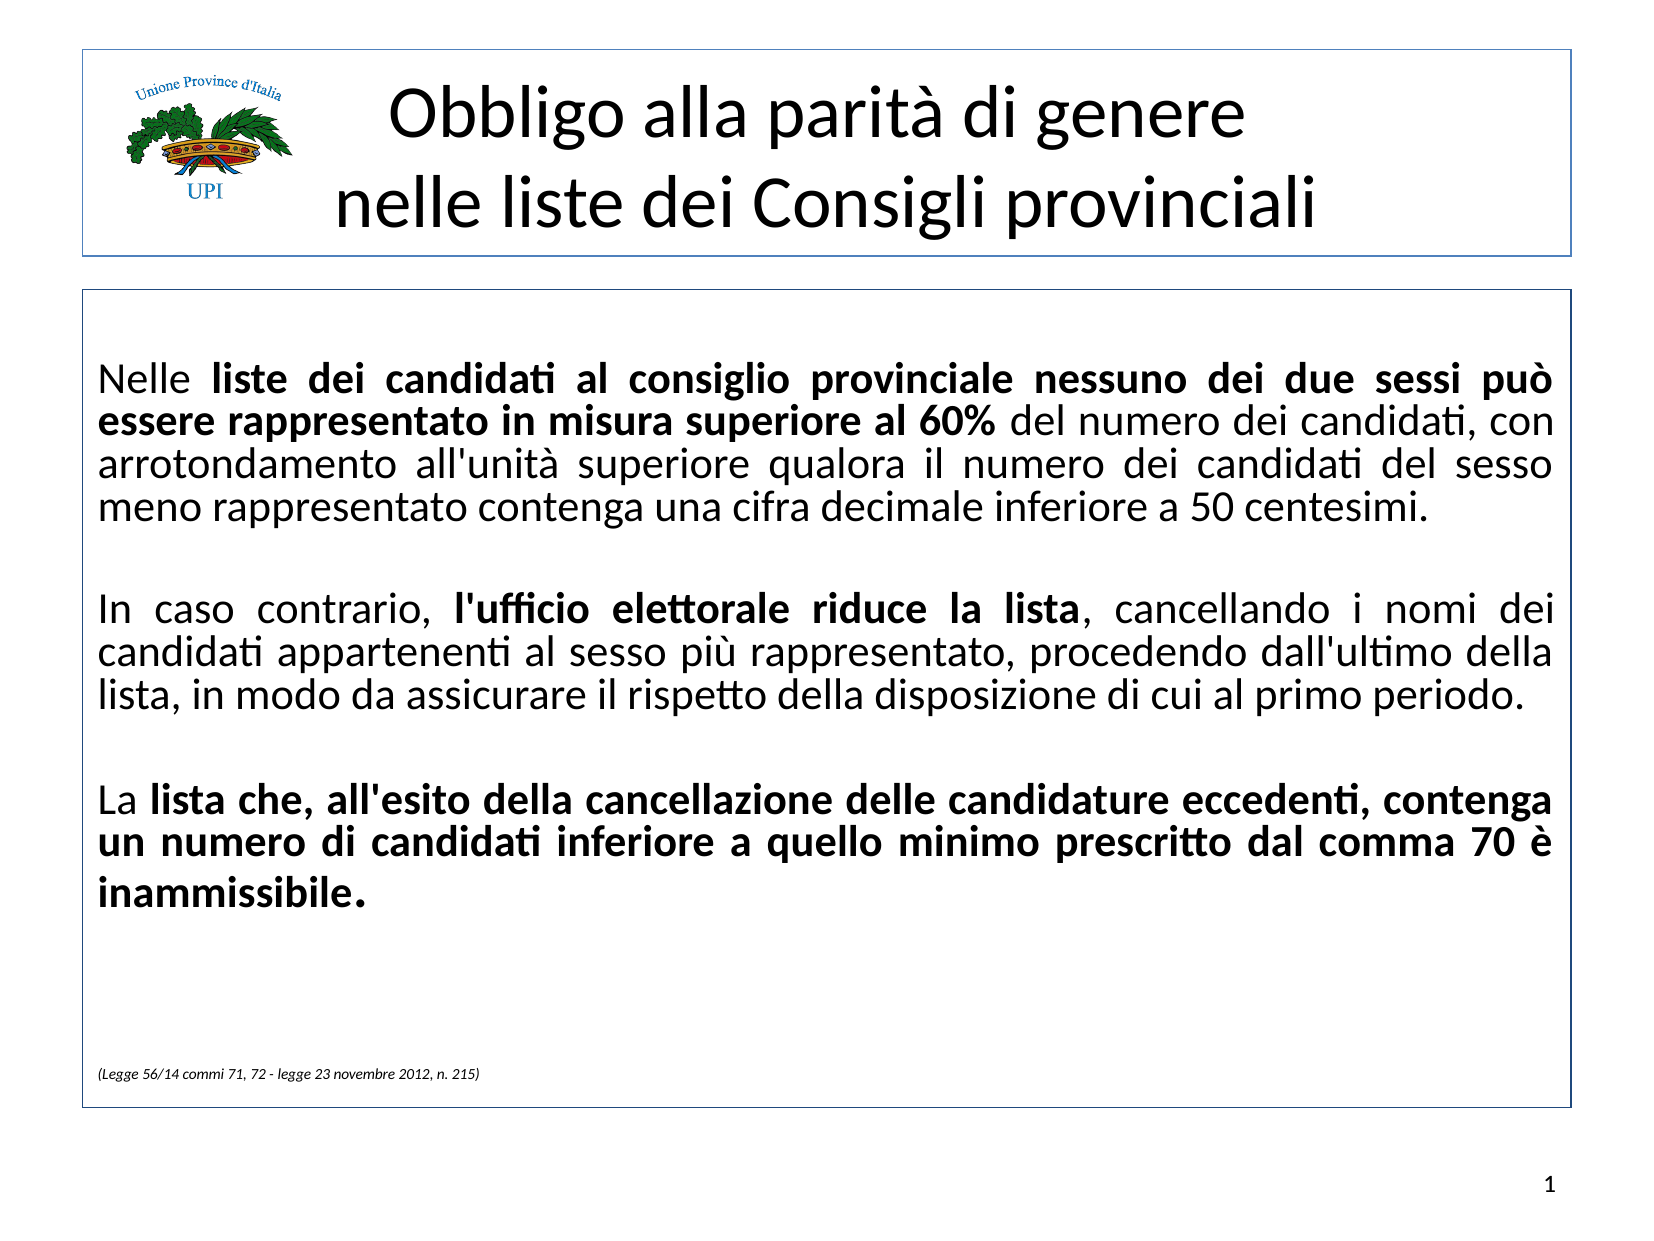

# Obbligo alla parità di genere nelle liste dei Consigli provinciali
Nelle liste dei candidati al consiglio provinciale nessuno dei due sessi può essere rappresentato in misura superiore al 60% del numero dei candidati, con arrotondamento all'unità superiore qualora il numero dei candidati del sesso meno rappresentato contenga una cifra decimale inferiore a 50 centesimi.
In caso contrario, l'ufficio elettorale riduce la lista, cancellando i nomi dei candidati appartenenti al sesso più rappresentato, procedendo dall'ultimo della lista, in modo da assicurare il rispetto della disposizione di cui al primo periodo.
La lista che, all'esito della cancellazione delle candidature eccedenti, contenga un numero di candidati inferiore a quello minimo prescritto dal comma 70 è inammissibile.
(Legge 56/14 commi 71, 72 - legge 23 novembre 2012, n. 215)